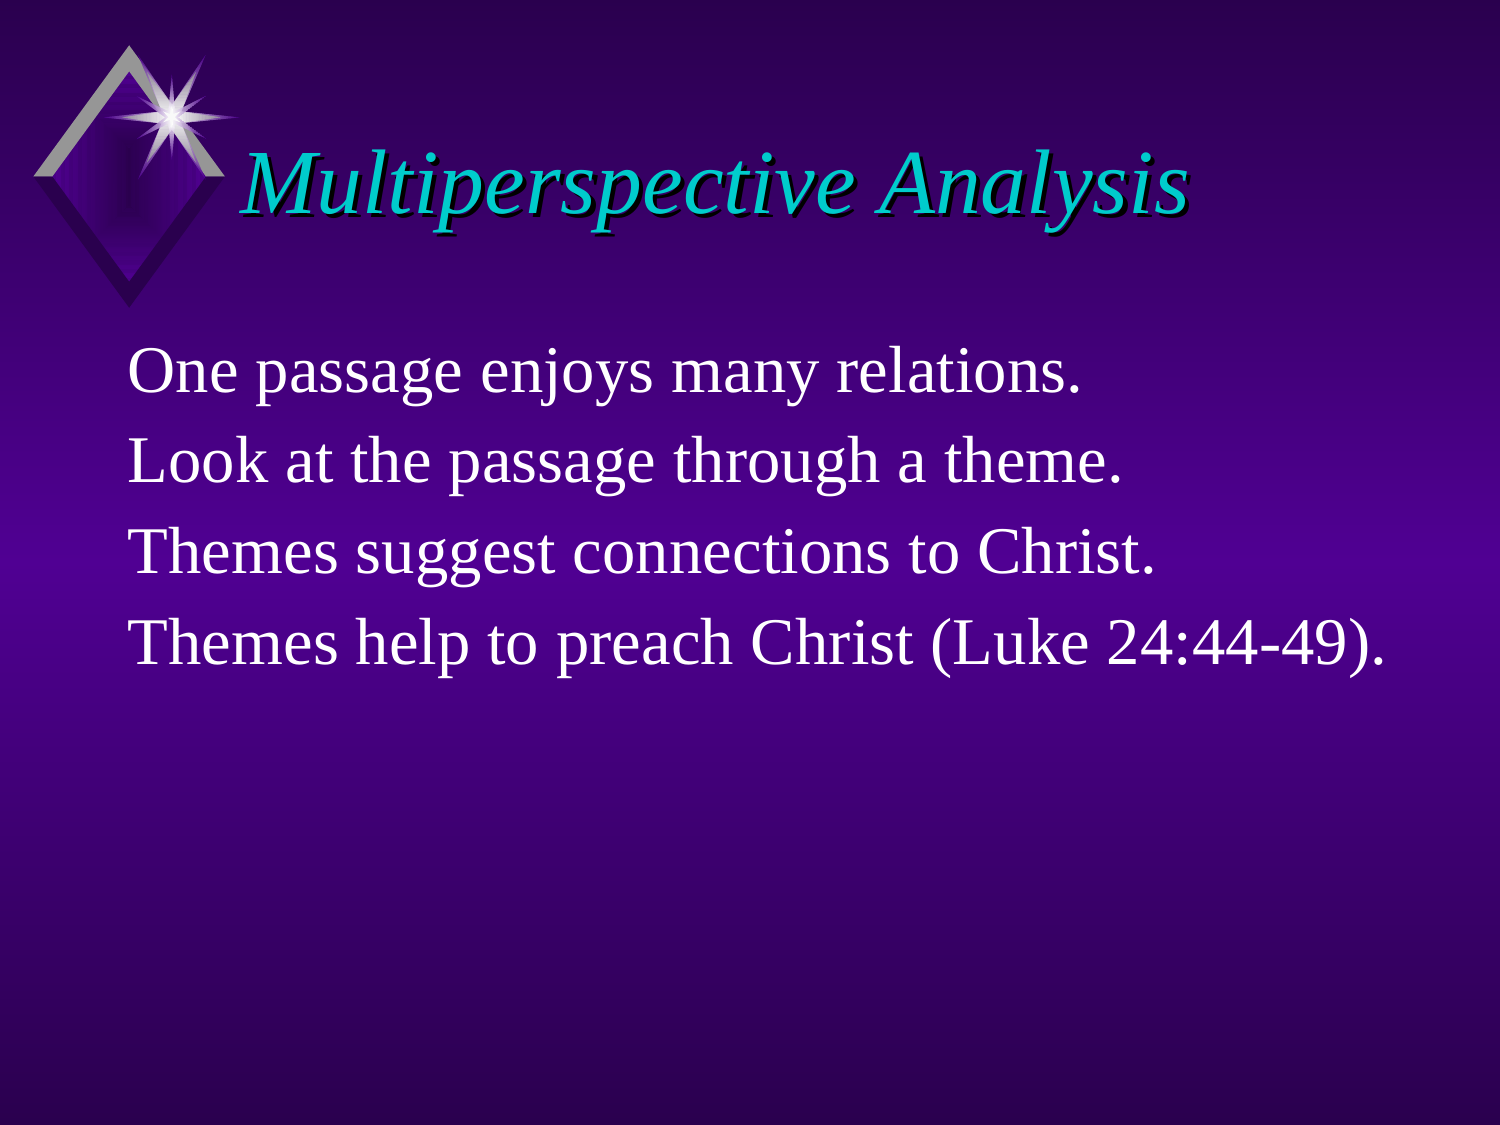

# Multiperspective Analysis
One passage enjoys many relations.
Look at the passage through a theme.
Themes suggest connections to Christ.
Themes help to preach Christ (Luke 24:44-49).